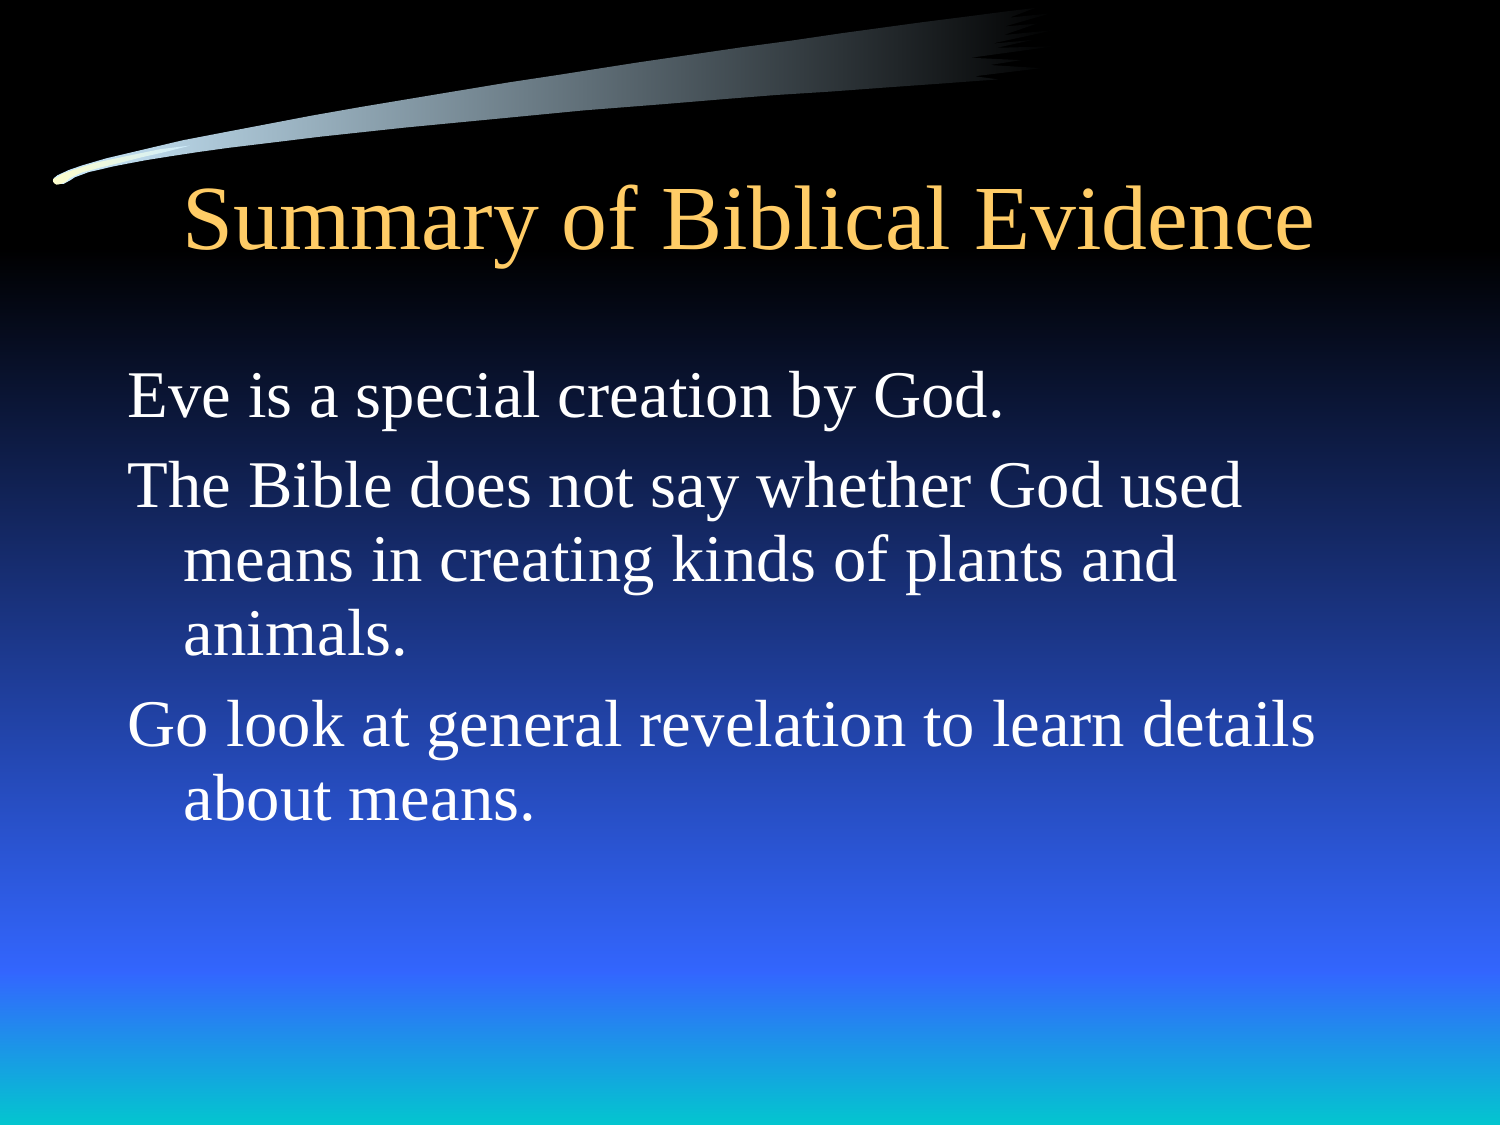

# Summary of Biblical Evidence
Eve is a special creation by God.
The Bible does not say whether God used means in creating kinds of plants and animals.
Go look at general revelation to learn details about means.